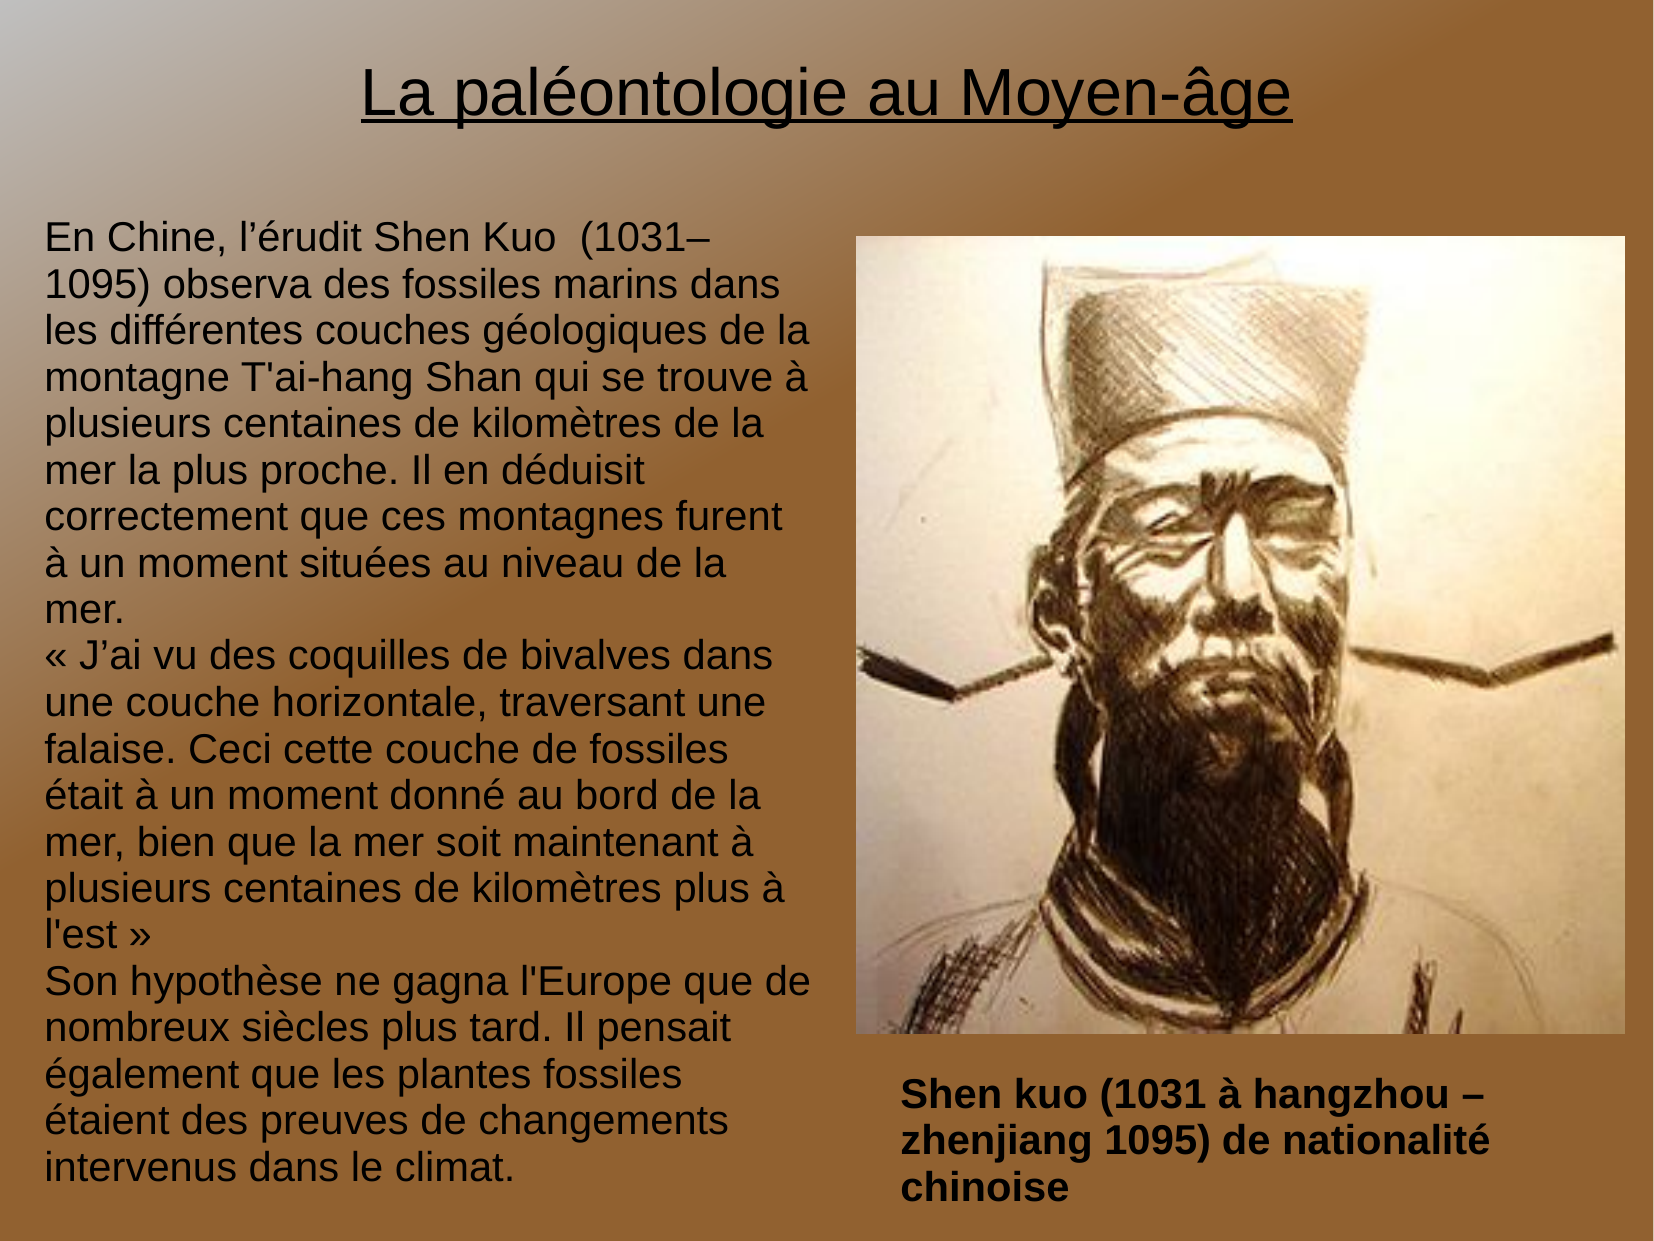

La paléontologie au Moyen-âge
En Chine, l’érudit Shen Kuo (1031–1095) observa des fossiles marins dans les différentes couches géologiques de la montagne T'ai-hang Shan qui se trouve à plusieurs centaines de kilomètres de la mer la plus proche. Il en déduisit correctement que ces montagnes furent à un moment situées au niveau de la mer.
« J’ai vu des coquilles de bivalves dans une couche horizontale, traversant une falaise. Ceci cette couche de fossiles était à un moment donné au bord de la mer, bien que la mer soit maintenant à plusieurs centaines de kilomètres plus à l'est »
Son hypothèse ne gagna l'Europe que de nombreux siècles plus tard. Il pensait également que les plantes fossiles étaient des preuves de changements intervenus dans le climat.
Shen kuo (1031 à hangzhou – zhenjiang 1095) de nationalité chinoise